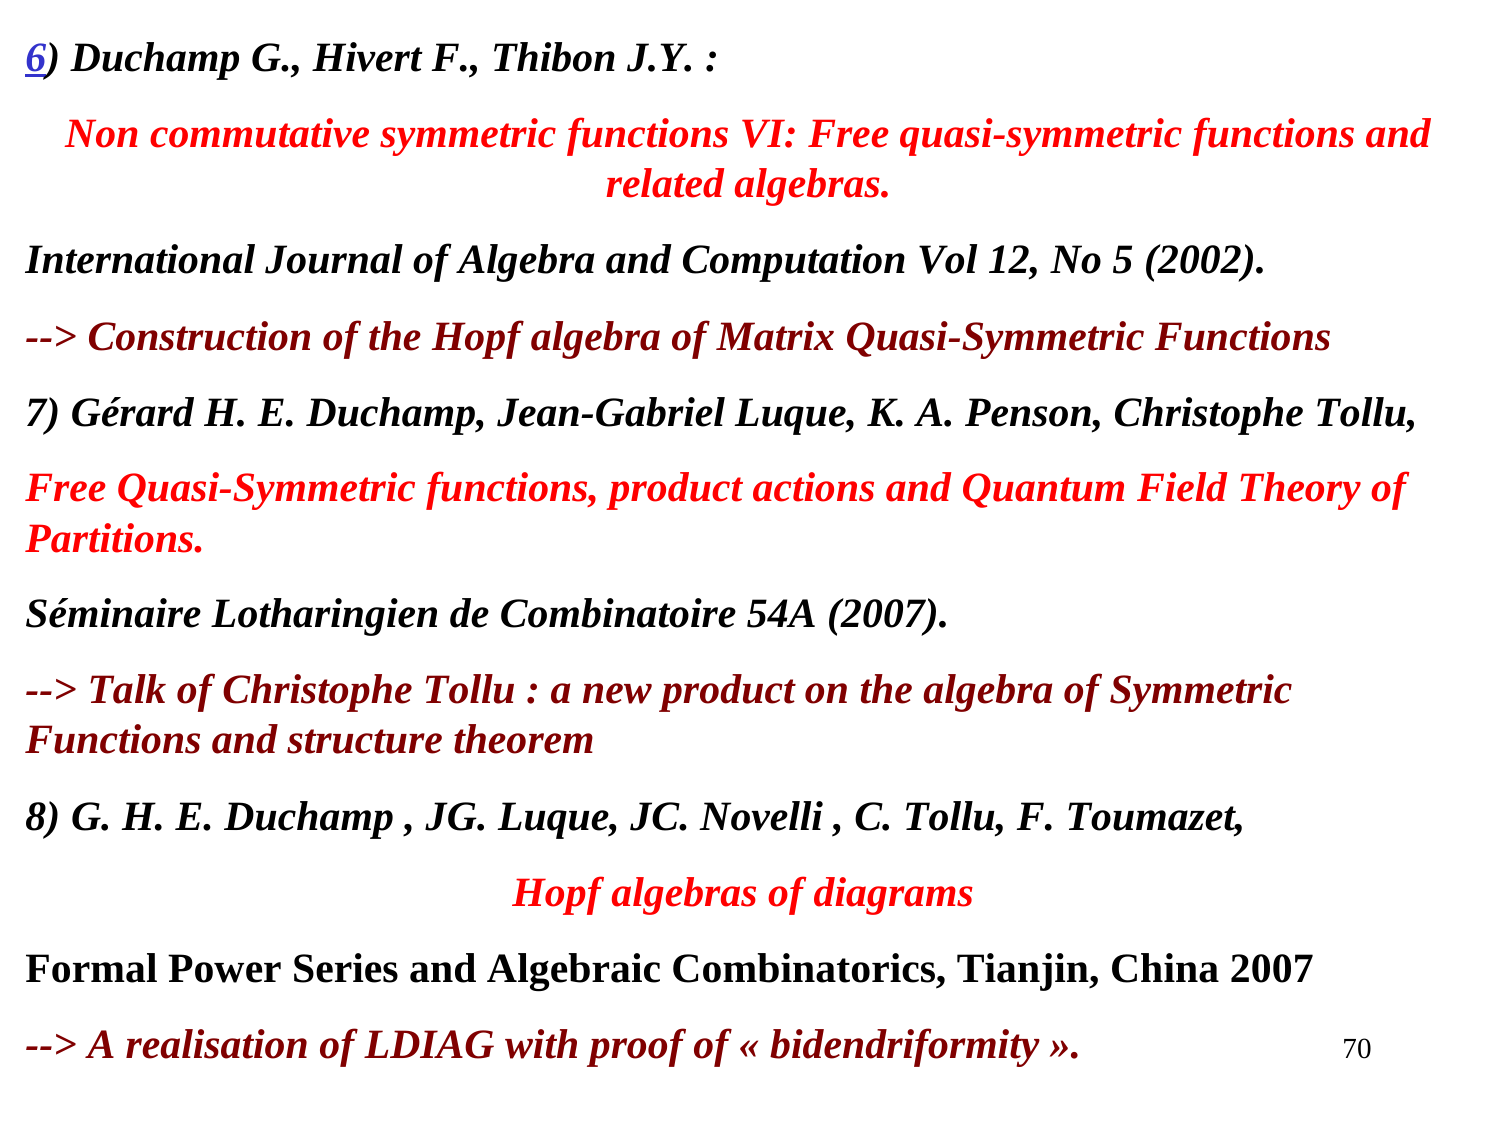

6) Duchamp G., Hivert F., Thibon J.Y. :
Non commutative symmetric functions VI: Free quasi-symmetric functions and related algebras.
International Journal of Algebra and Computation Vol 12, No 5 (2002).
--> Construction of the Hopf algebra of Matrix Quasi-Symmetric Functions
7) Gérard H. E. Duchamp, Jean-Gabriel Luque, K. A. Penson, Christophe Tollu,
Free Quasi-Symmetric functions, product actions and Quantum Field Theory of Partitions.
Séminaire Lotharingien de Combinatoire 54A (2007).
--> Talk of Christophe Tollu : a new product on the algebra of Symmetric Functions and structure theorem
8) G. H. E. Duchamp , J­G. Luque, J­C. Novelli , C. Tollu, F. Toumazet,
Hopf algebras of diagrams
Formal Power Series and Algebraic Combinatorics, Tianjin, China 2007
--> A realisation of LDIAG with proof of « bidendriformity ».
70